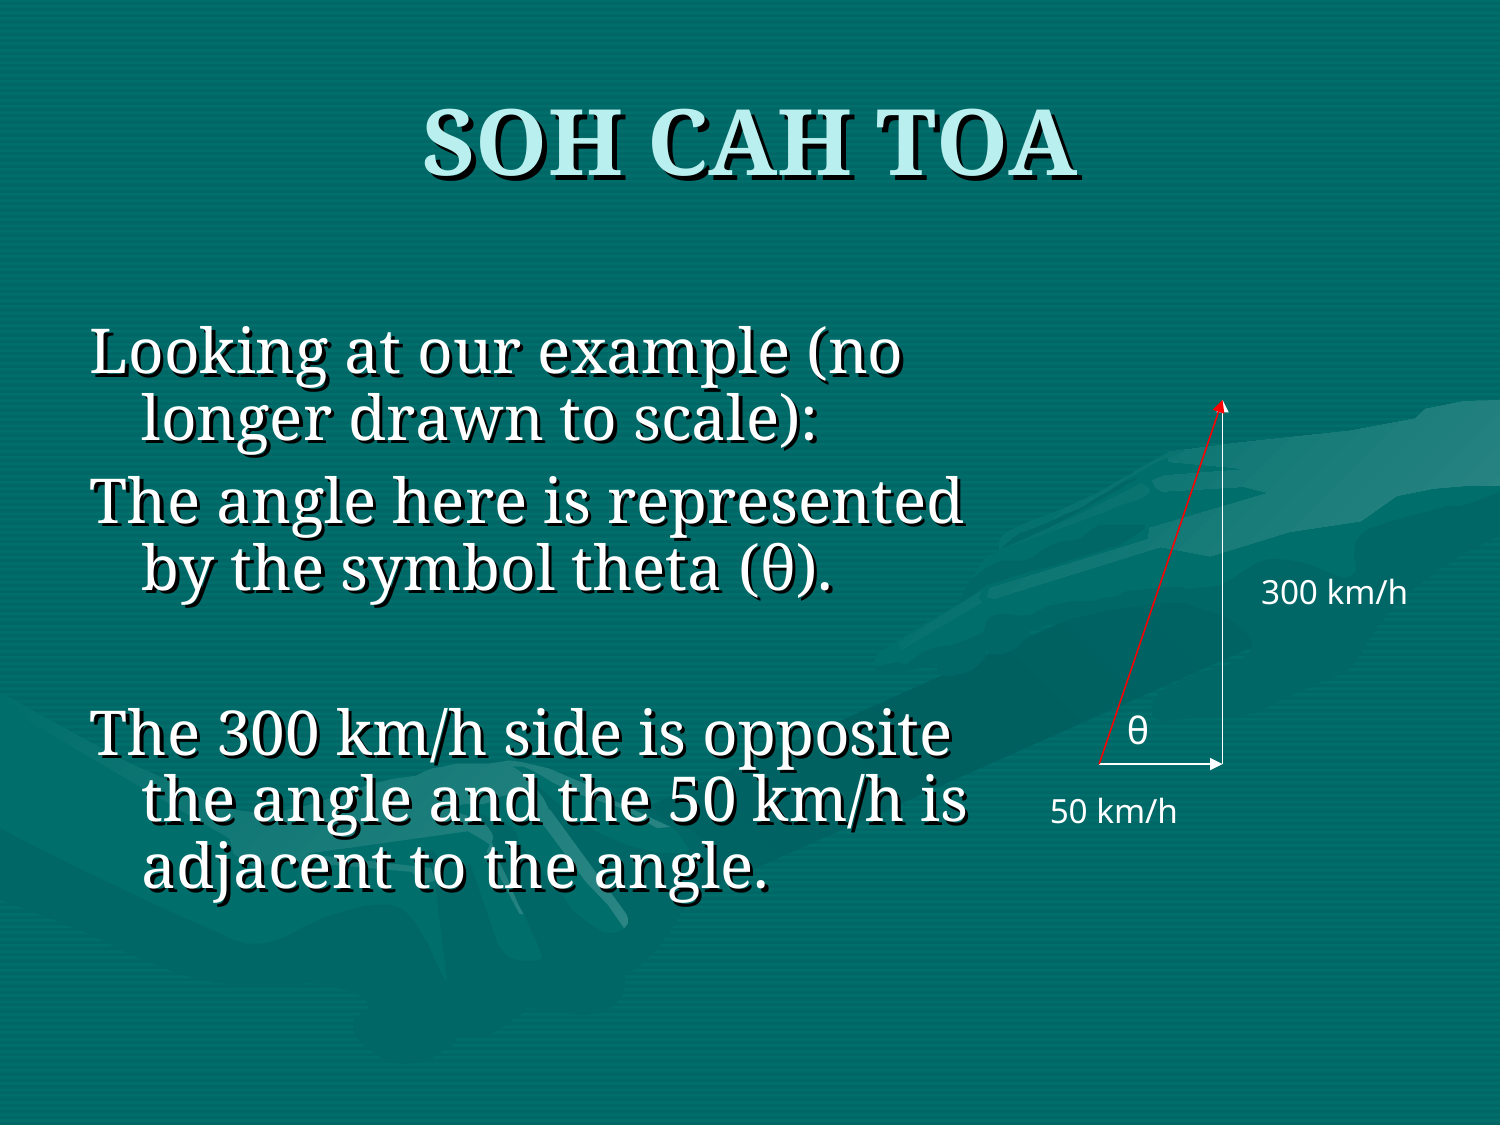

# SOH CAH TOA
Looking at our example (no longer drawn to scale):
The angle here is represented by the symbol theta (θ).
The 300 km/h side is opposite the angle and the 50 km/h is adjacent to the angle.
300 km/h
50 km/h
θ